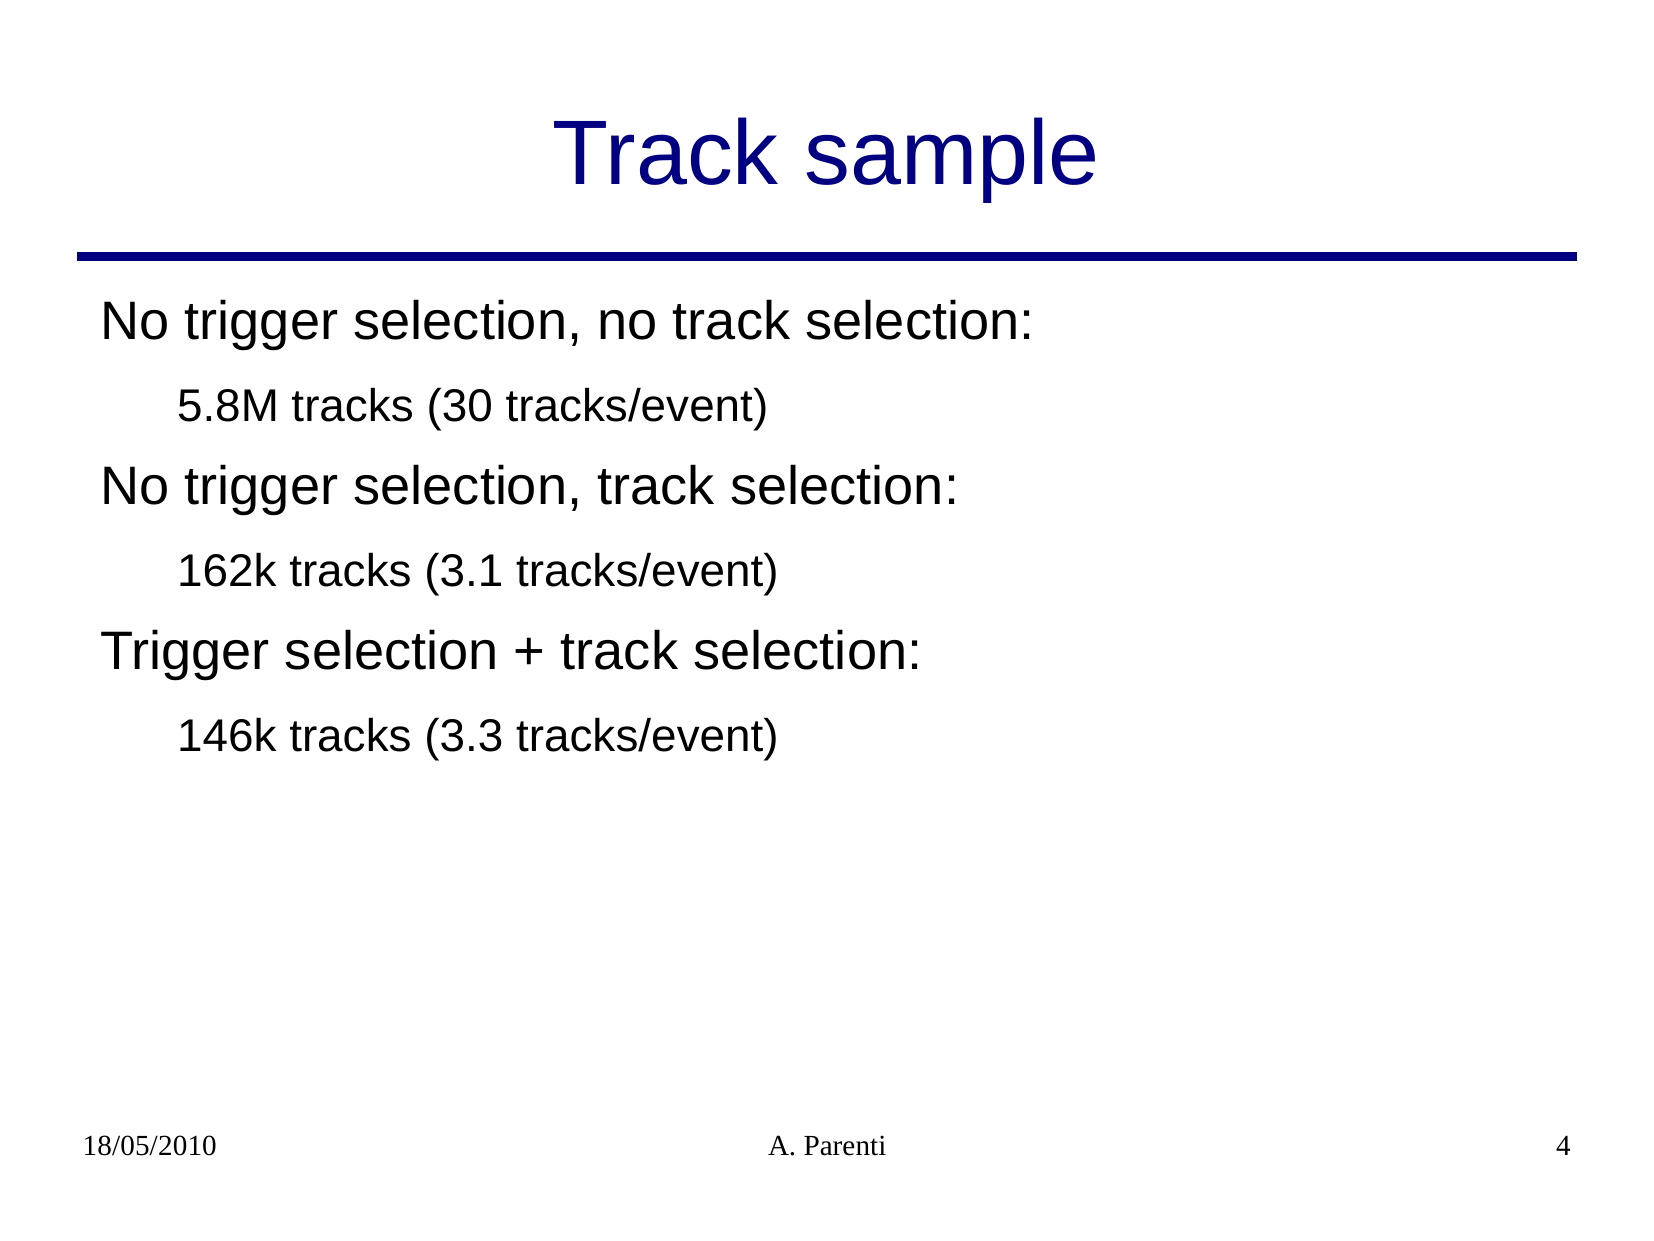

# Track sample
No trigger selection, no track selection:
5.8M tracks (30 tracks/event)
No trigger selection, track selection:
162k tracks (3.1 tracks/event)
Trigger selection + track selection:
146k tracks (3.3 tracks/event)
4